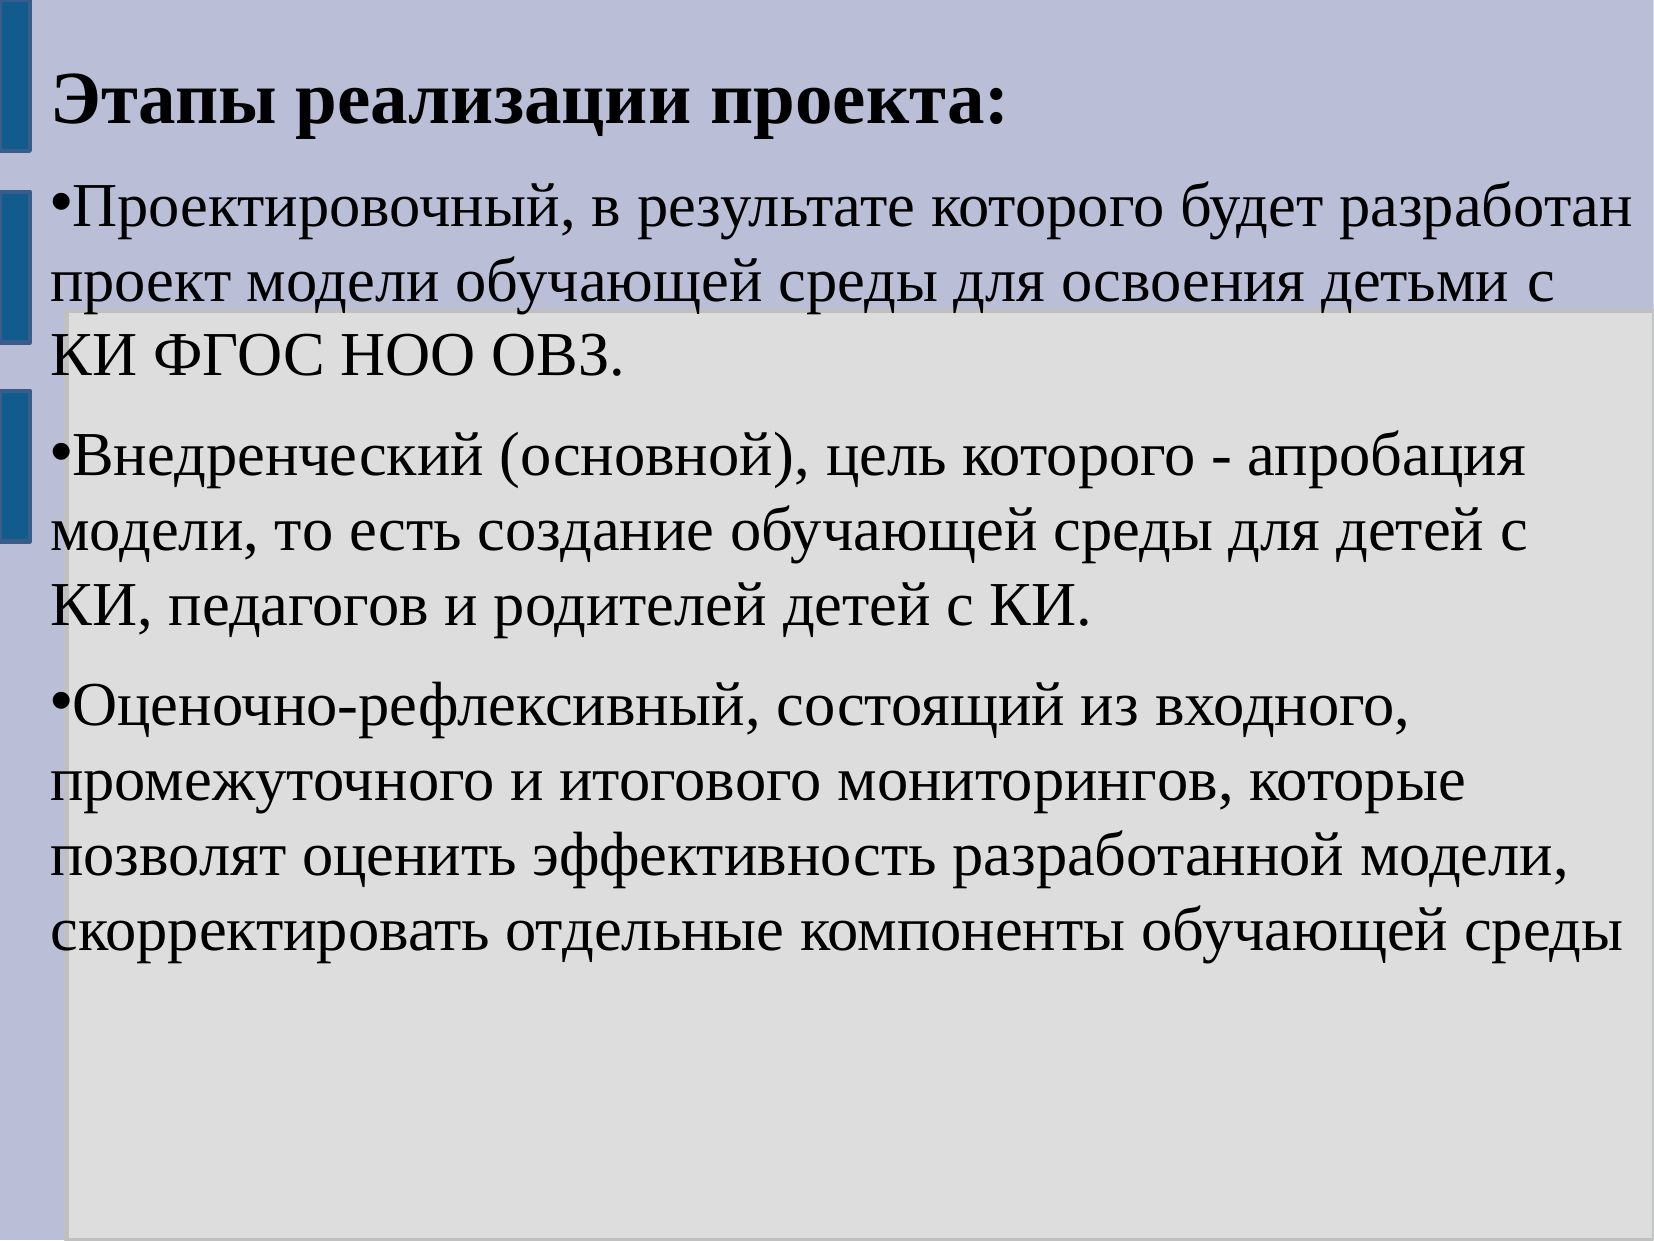

Этапы реализации проекта:
Проектировочный, в результате которого будет разработан проект модели обучающей среды для освоения детьми с КИ ФГОС НОО ОВЗ.
Внедренческий (основной), цель которого - апробация модели, то есть создание обучающей среды для детей с КИ, педагогов и родителей детей с КИ.
Оценочно-рефлексивный, состоящий из входного, промежуточного и итогового мониторингов, которые позволят оценить эффективность разработанной модели, скорректировать отдельные компоненты обучающей среды